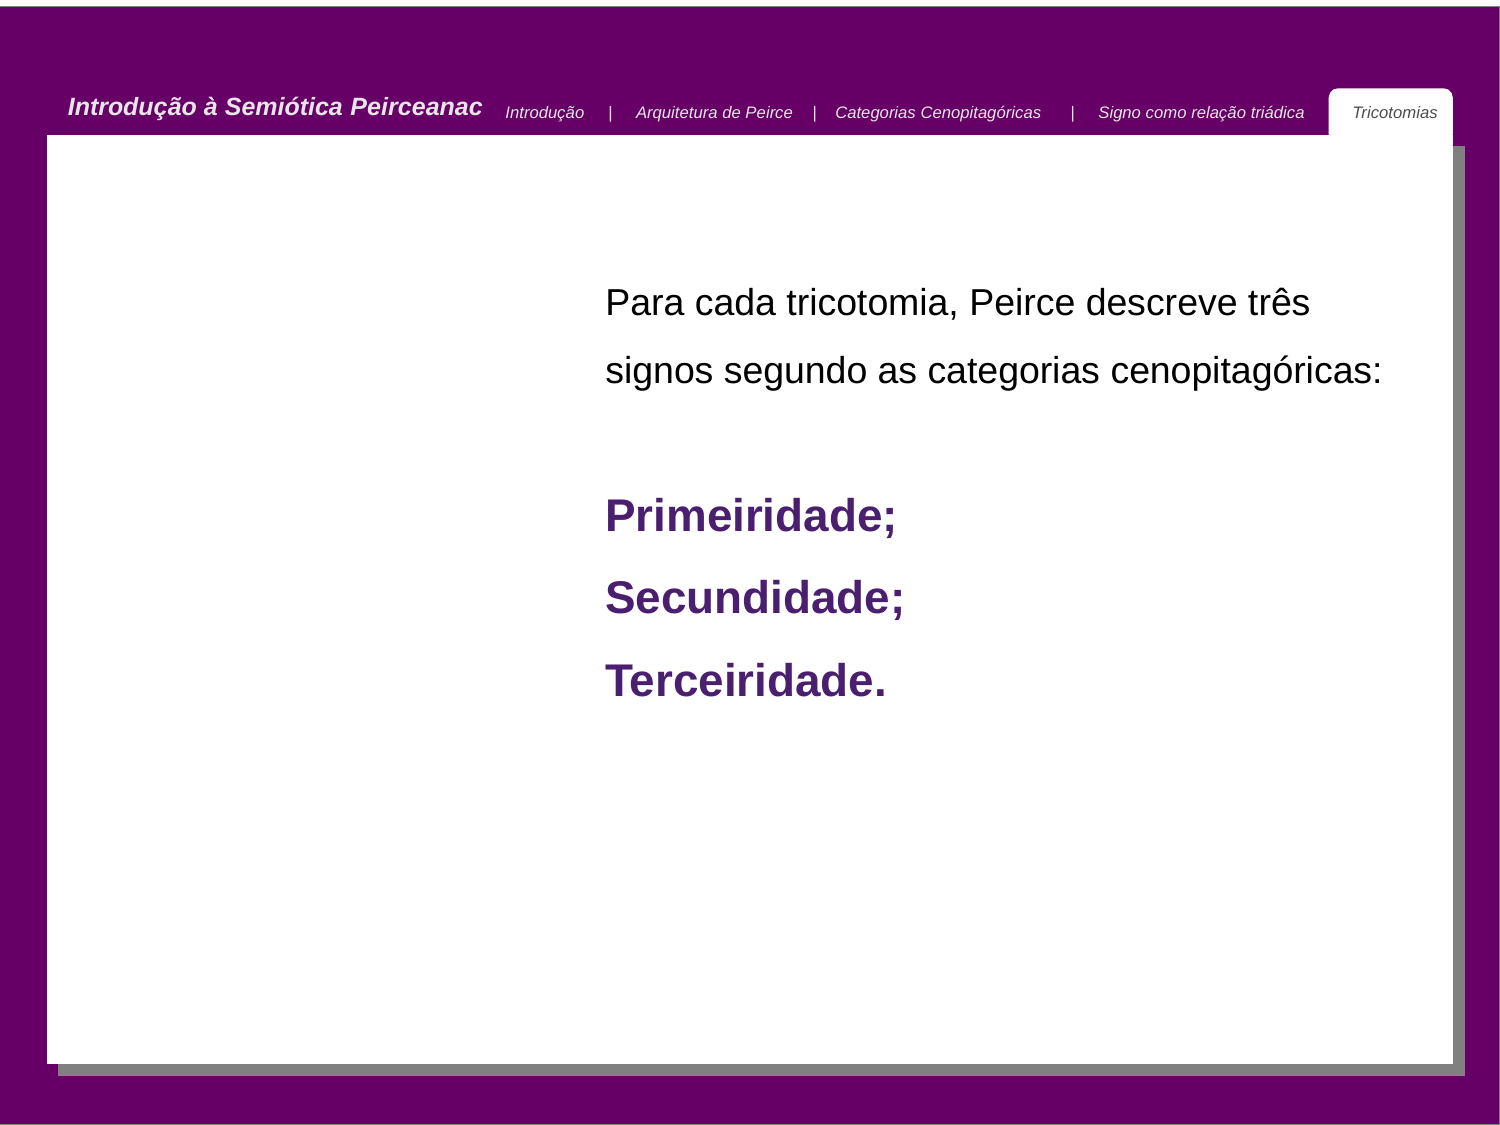

Para cada tricotomia, Peirce descreve três signos segundo as categorias cenopitagóricas:
Primeiridade;
Secundidade;
Terceiridade.